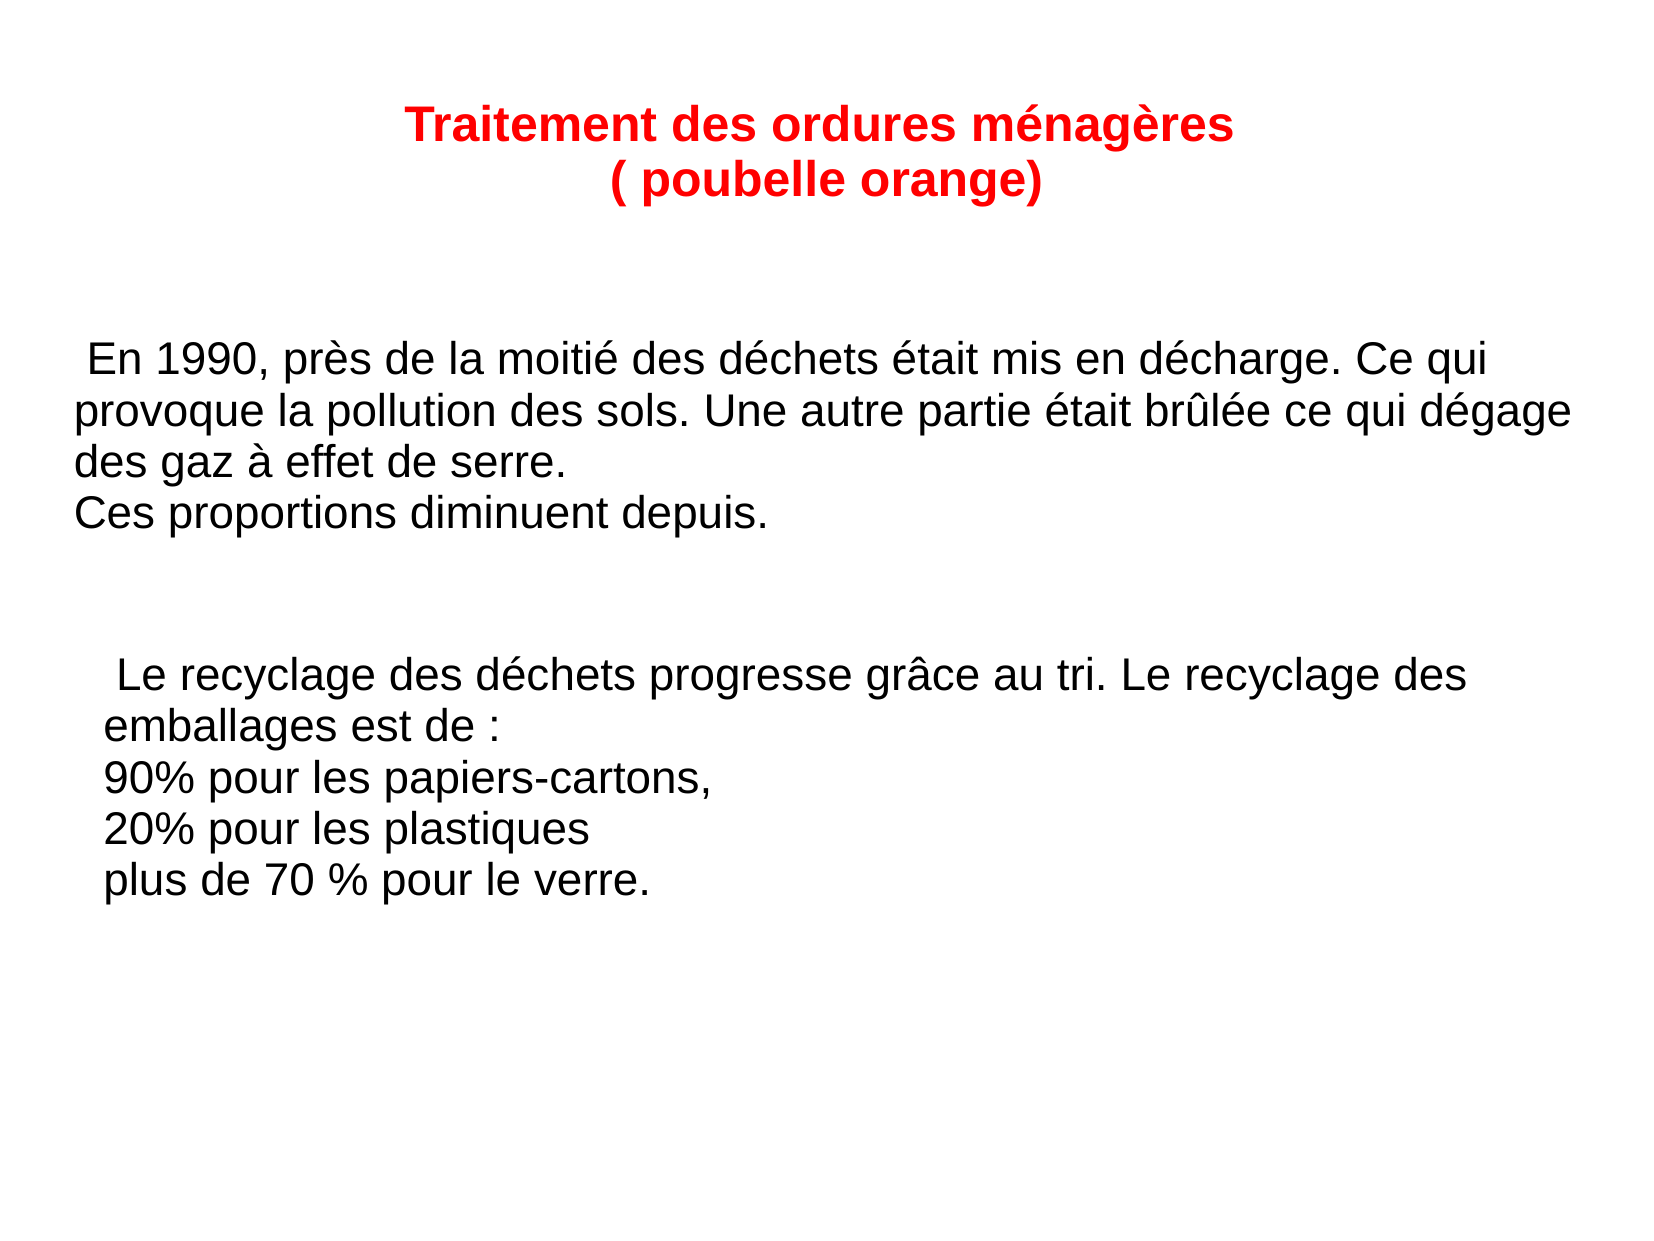

Traitement des ordures ménagères
( poubelle orange)
 En 1990, près de la moitié des déchets était mis en décharge. Ce qui provoque la pollution des sols. Une autre partie était brûlée ce qui dégage des gaz à effet de serre.
Ces proportions diminuent depuis.
 Le recyclage des déchets progresse grâce au tri. Le recyclage des emballages est de :
90% pour les papiers-cartons,
20% pour les plastiques
plus de 70 % pour le verre.